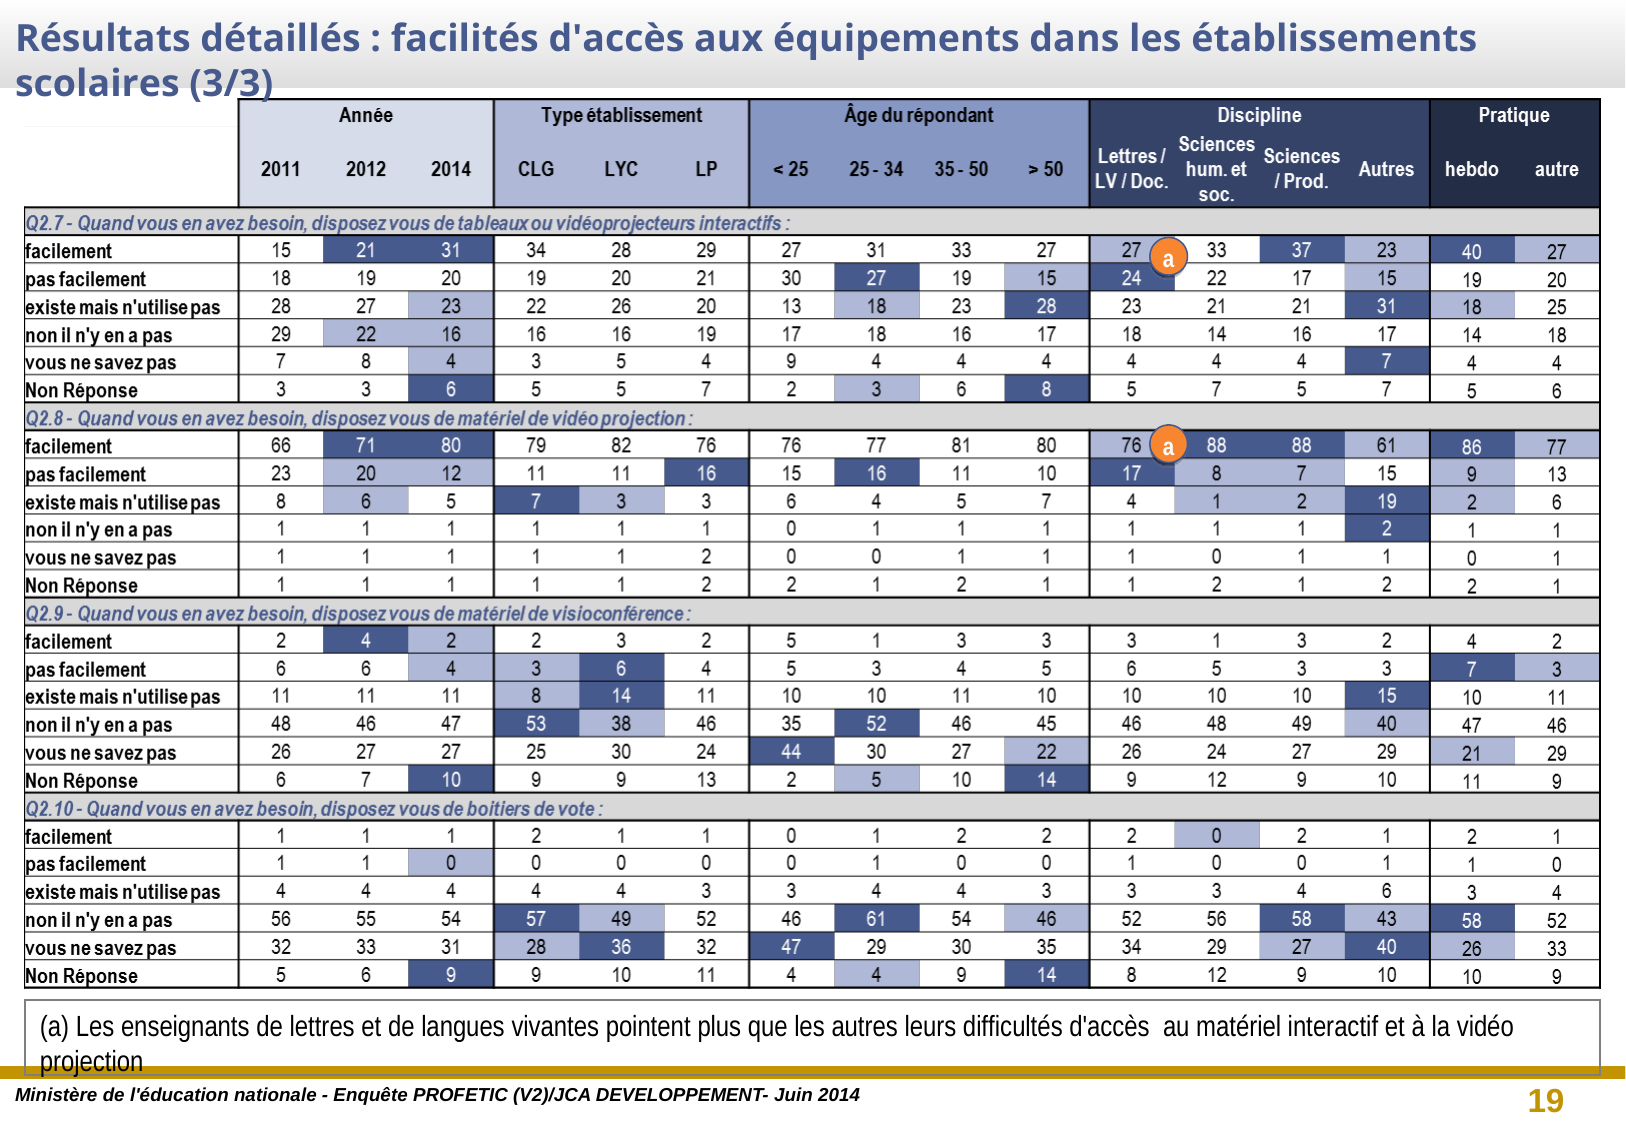

# Résultats détaillés : facilités d'accès aux équipements dans les établissements scolaires (3/3)
a
a
(a) Les enseignants de lettres et de langues vivantes pointent plus que les autres leurs difficultés d'accès au matériel interactif et à la vidéo projection
16
Ministère de l'éducation nationale - Enquête PROFETIC (V2)/JCA DEVELOPPEMENT- Juin 2014